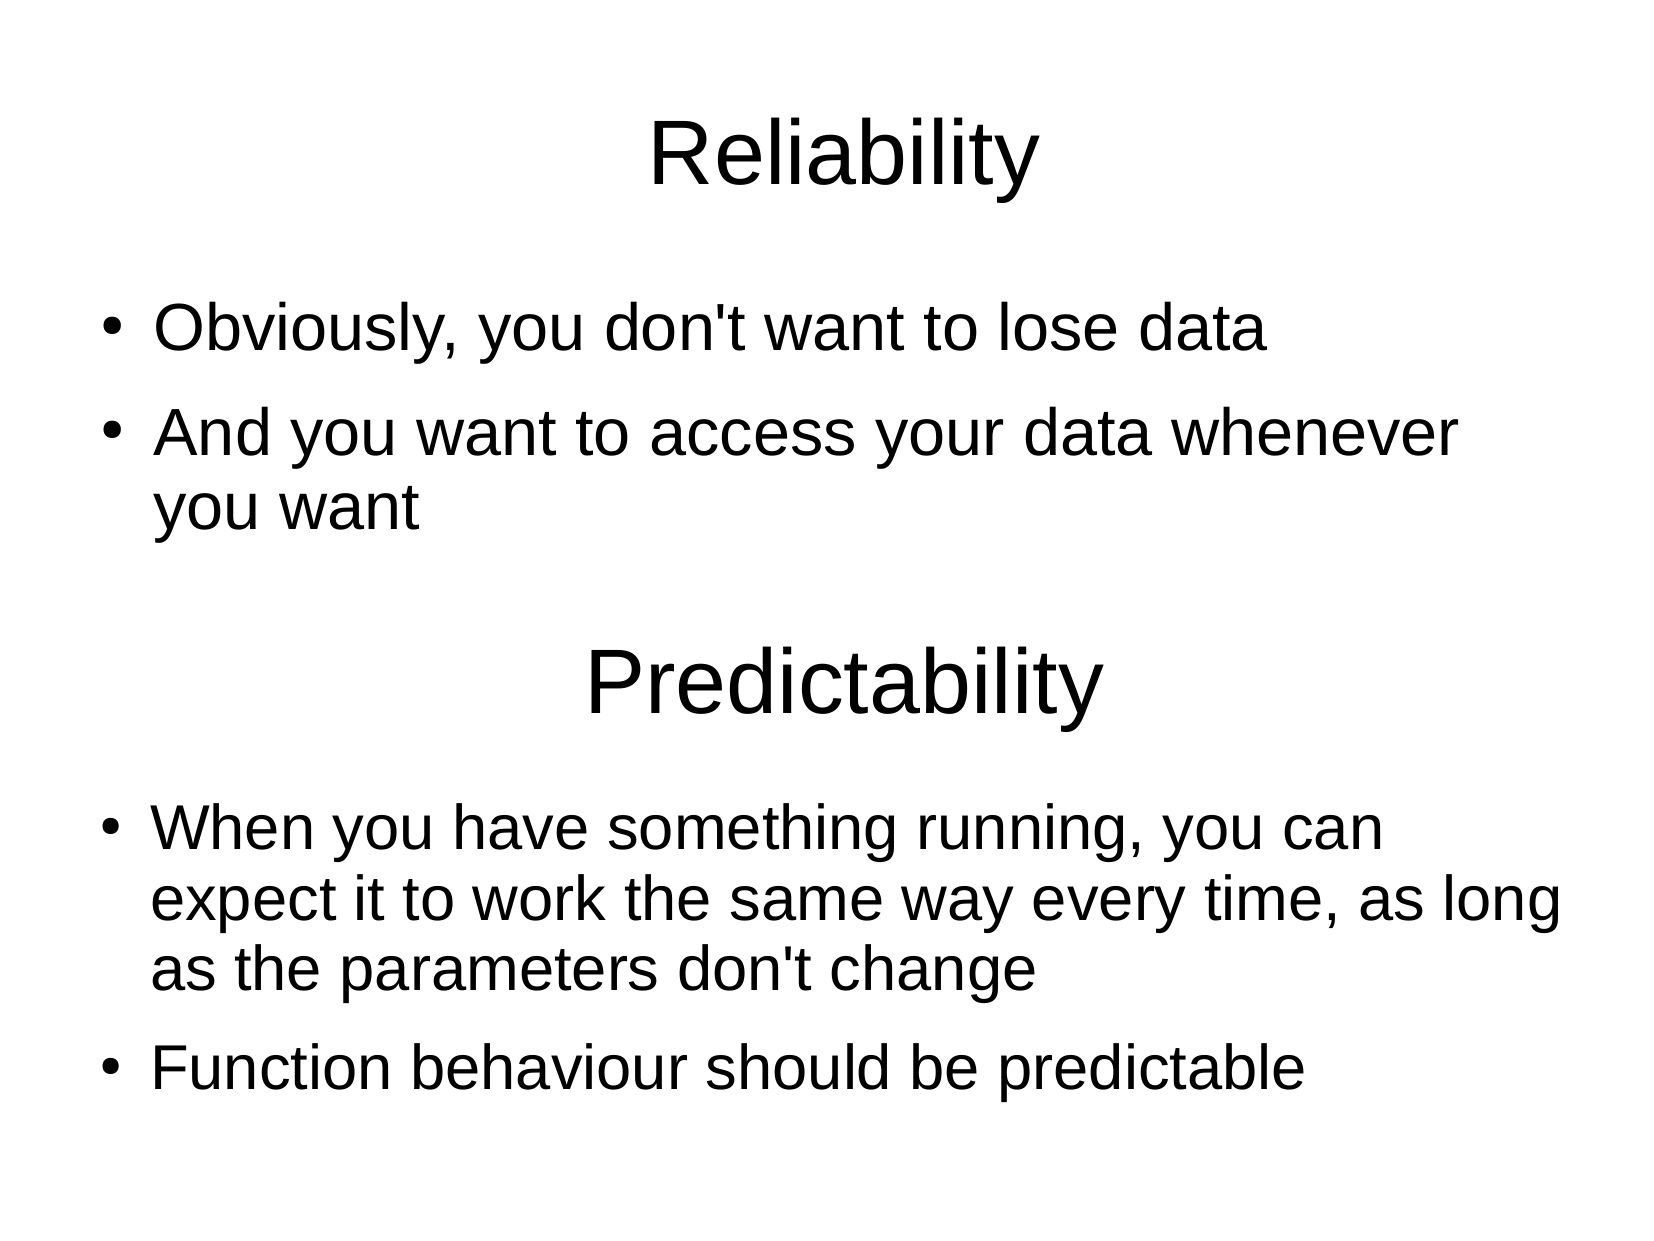

# Reliability
Obviously, you don't want to lose data
And you want to access your data whenever you want
Predictability
When you have something running, you can expect it to work the same way every time, as long as the parameters don't change
Function behaviour should be predictable